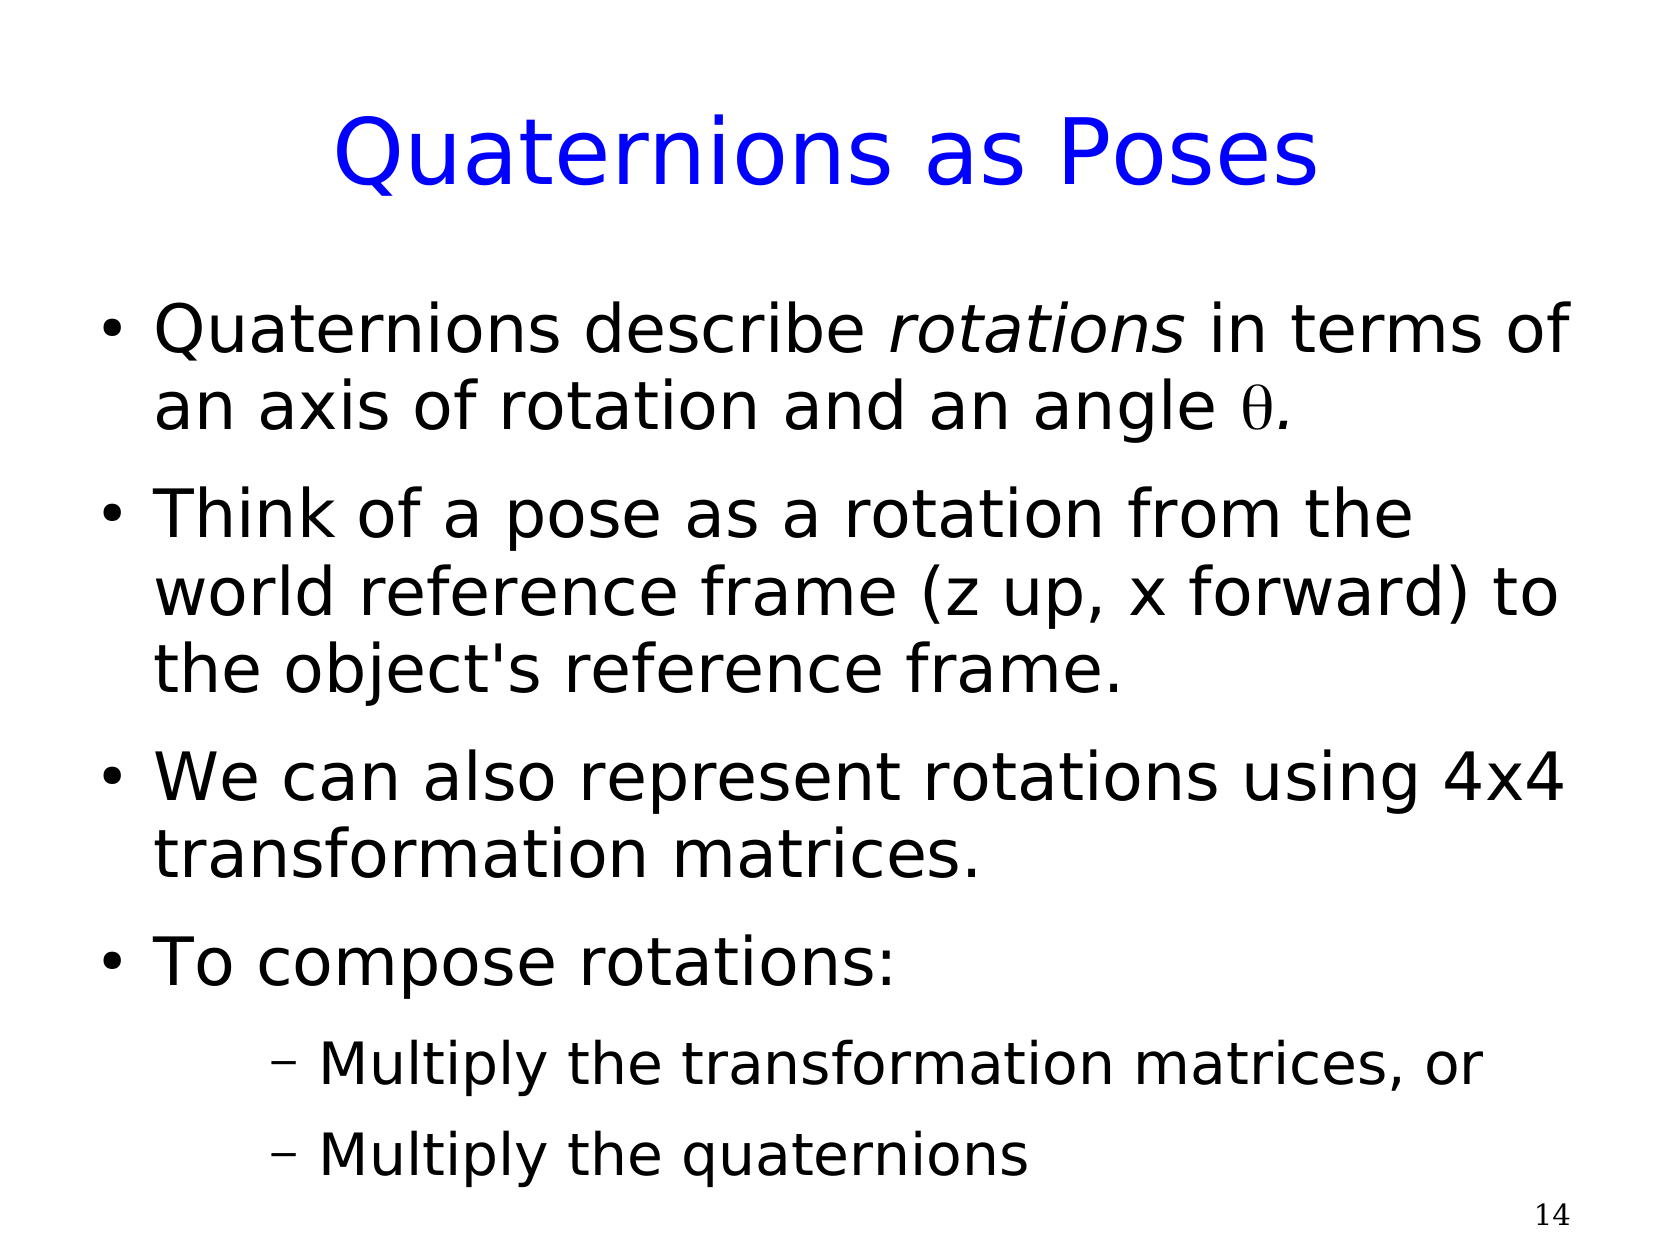

# Quaternions as Poses
Quaternions describe rotations in terms of an axis of rotation and an angle q.
Think of a pose as a rotation from the world reference frame (z up, x forward) to the object's reference frame.
We can also represent rotations using 4x4 transformation matrices.
To compose rotations:
Multiply the transformation matrices, or
Multiply the quaternions
14